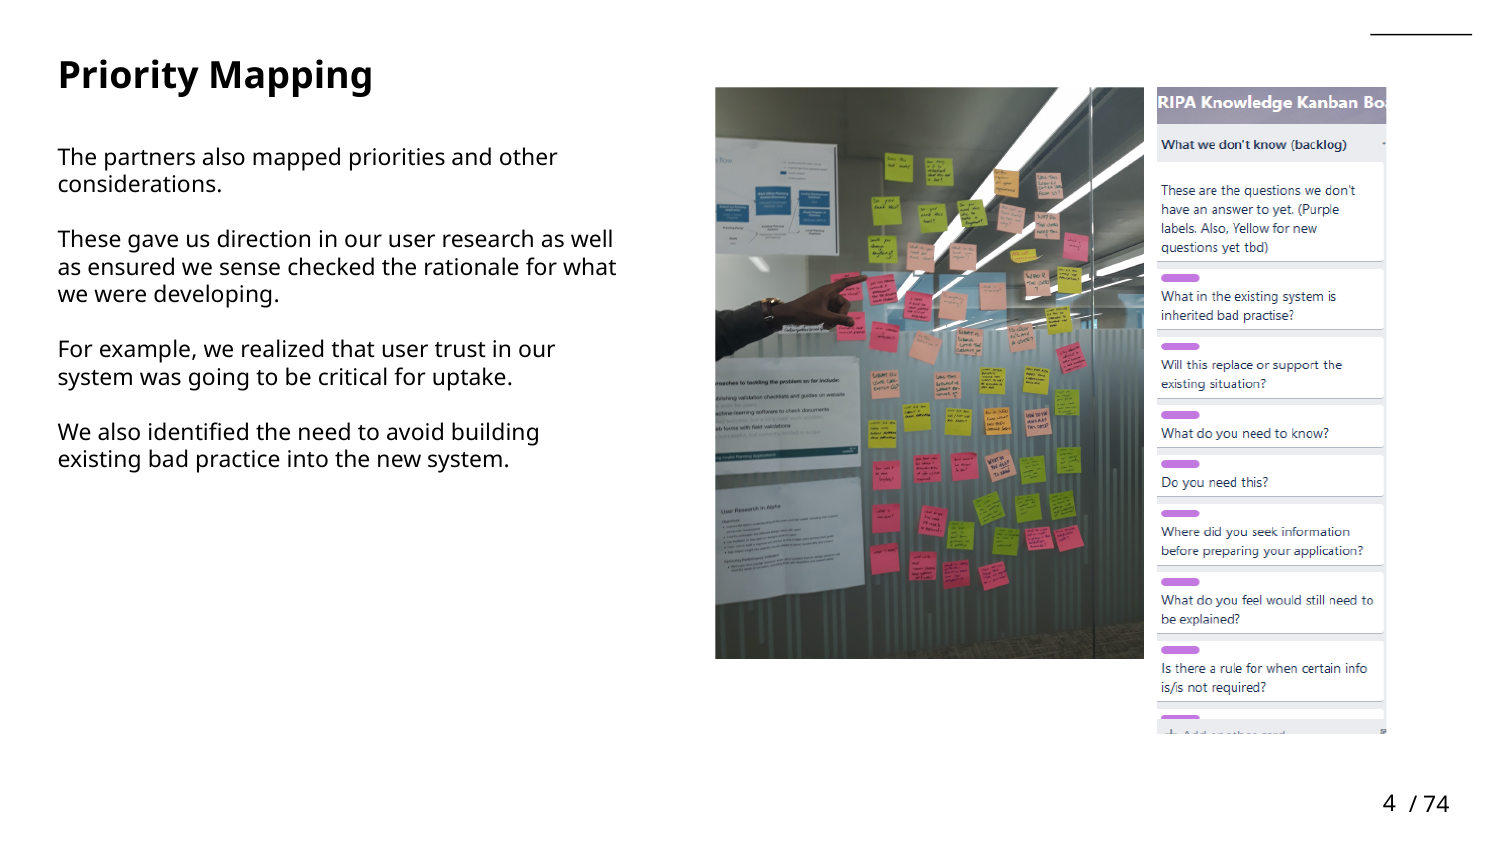

Priority Mapping
# The partners also mapped priorities and other considerations. These gave us direction in our user research as well as ensured we sense checked the rationale for what we were developing. For example, we realized that user trust in our system was going to be critical for uptake. We also identified the need to avoid building existing bad practice into the new system.